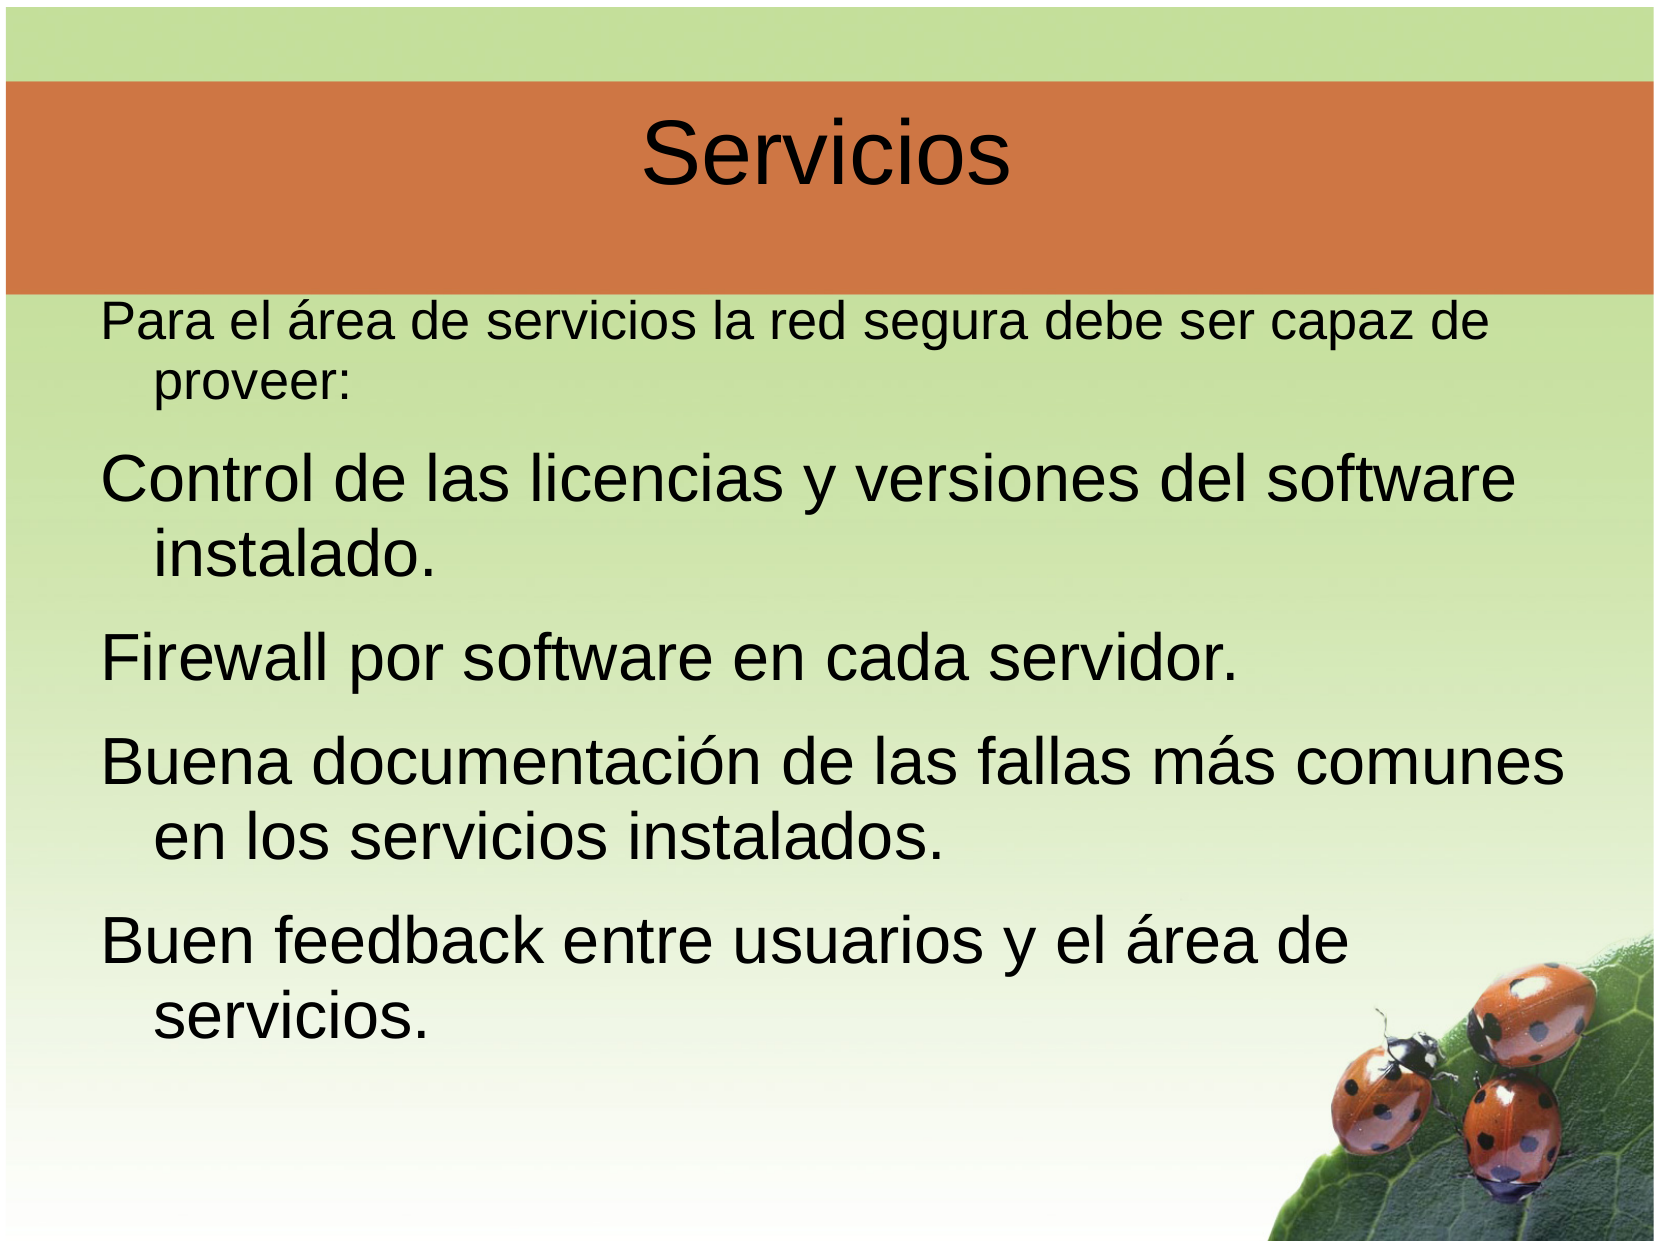

# Servicios
Para el área de servicios la red segura debe ser capaz de proveer:
Control de las licencias y versiones del software instalado.
Firewall por software en cada servidor.
Buena documentación de las fallas más comunes en los servicios instalados.
Buen feedback entre usuarios y el área de servicios.